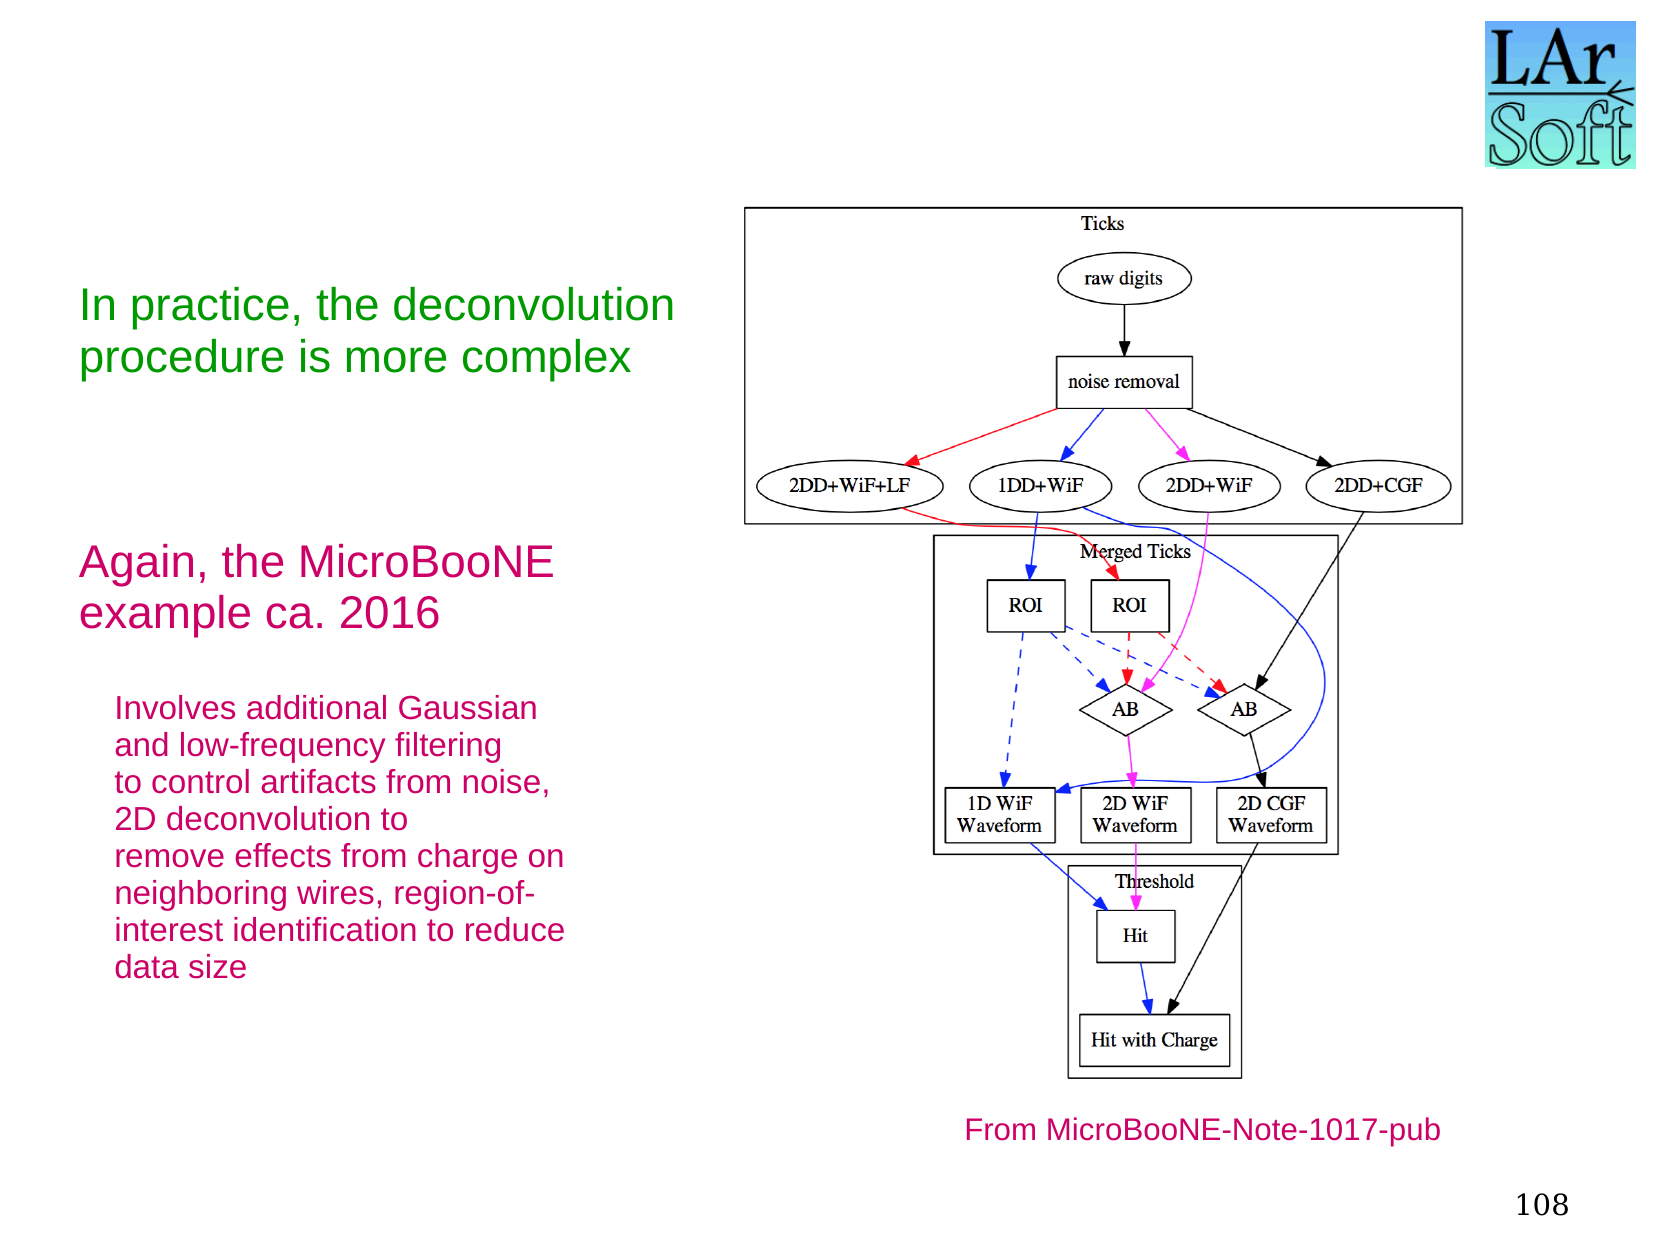

In practice, the deconvolution
procedure is more complex
Again, the MicroBooNE
example ca. 2016
Involves additional Gaussian
and low-frequency filtering
to control artifacts from noise,
2D deconvolution to
remove effects from charge on
neighboring wires, region-of-
interest identification to reduce
data size
From MicroBooNE-Note-1017-pub
108